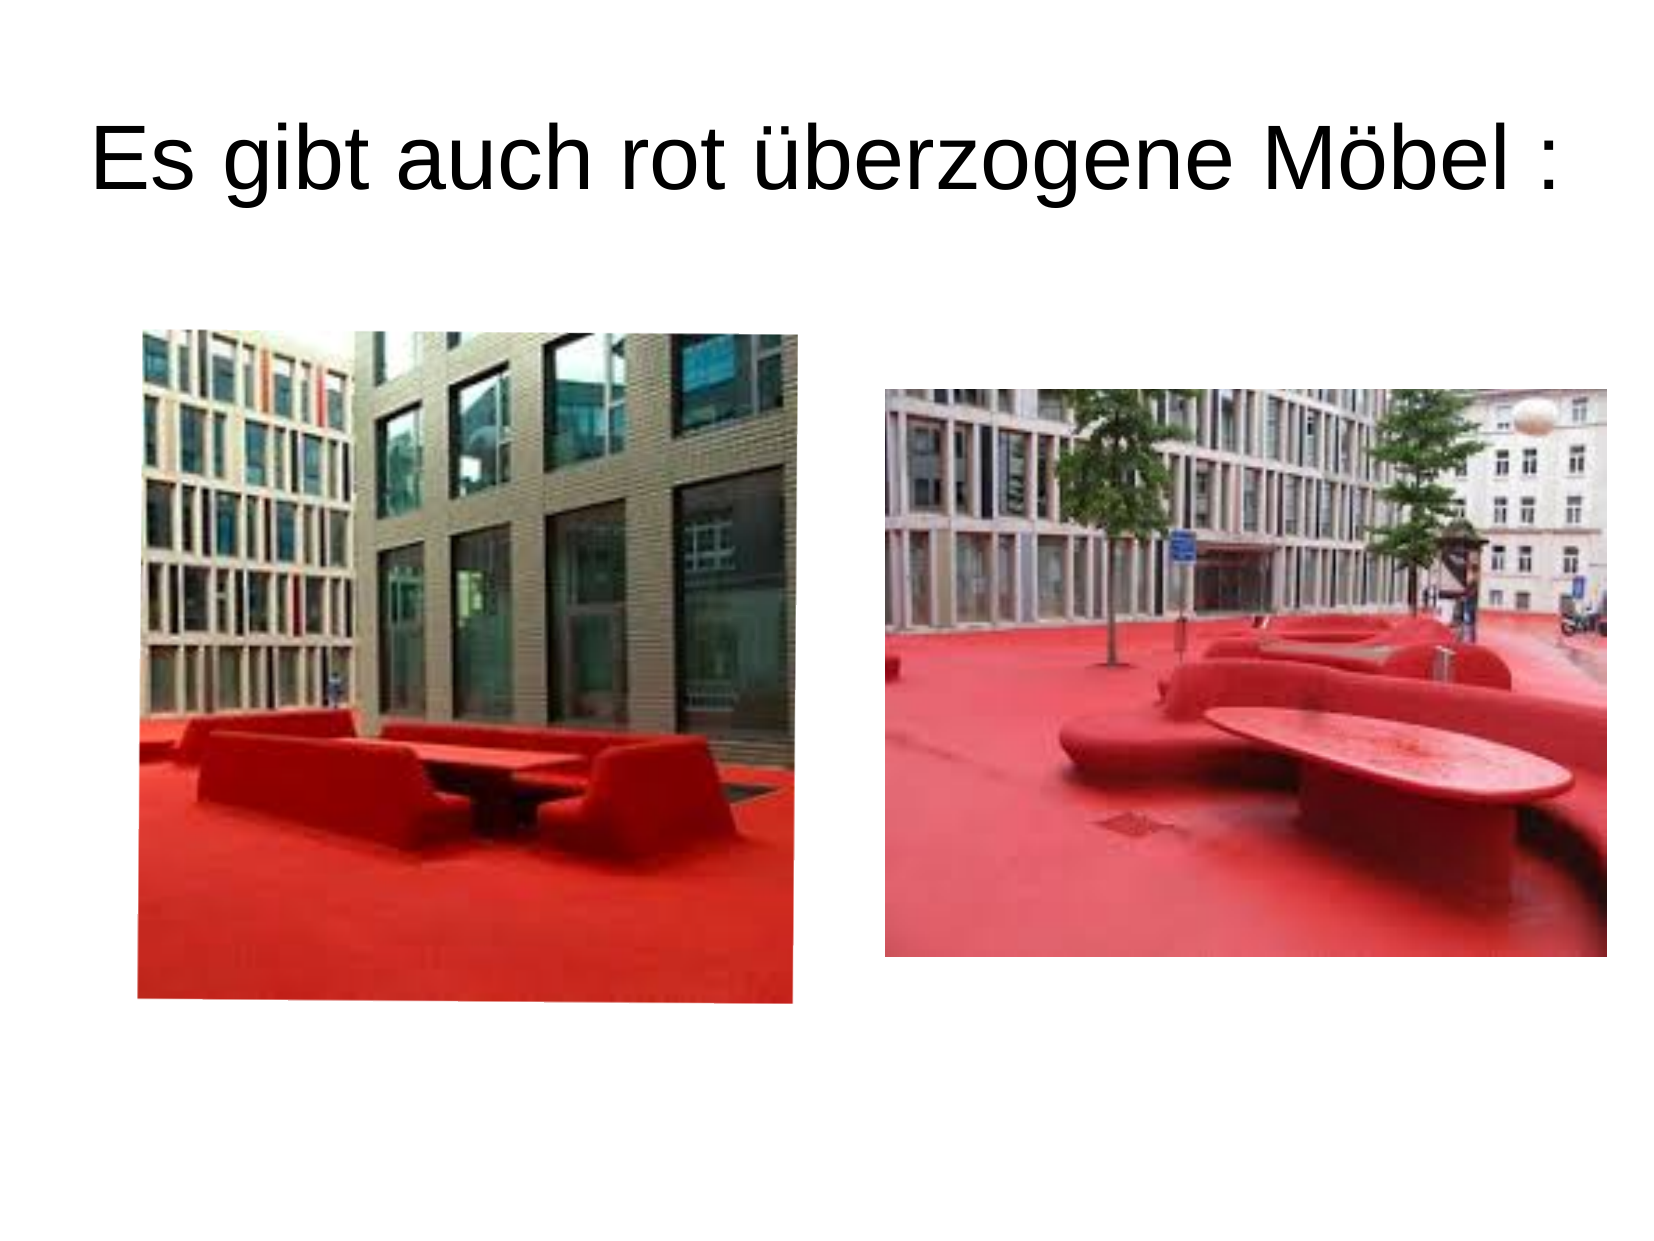

# Es gibt auch rot überzogene Möbel :